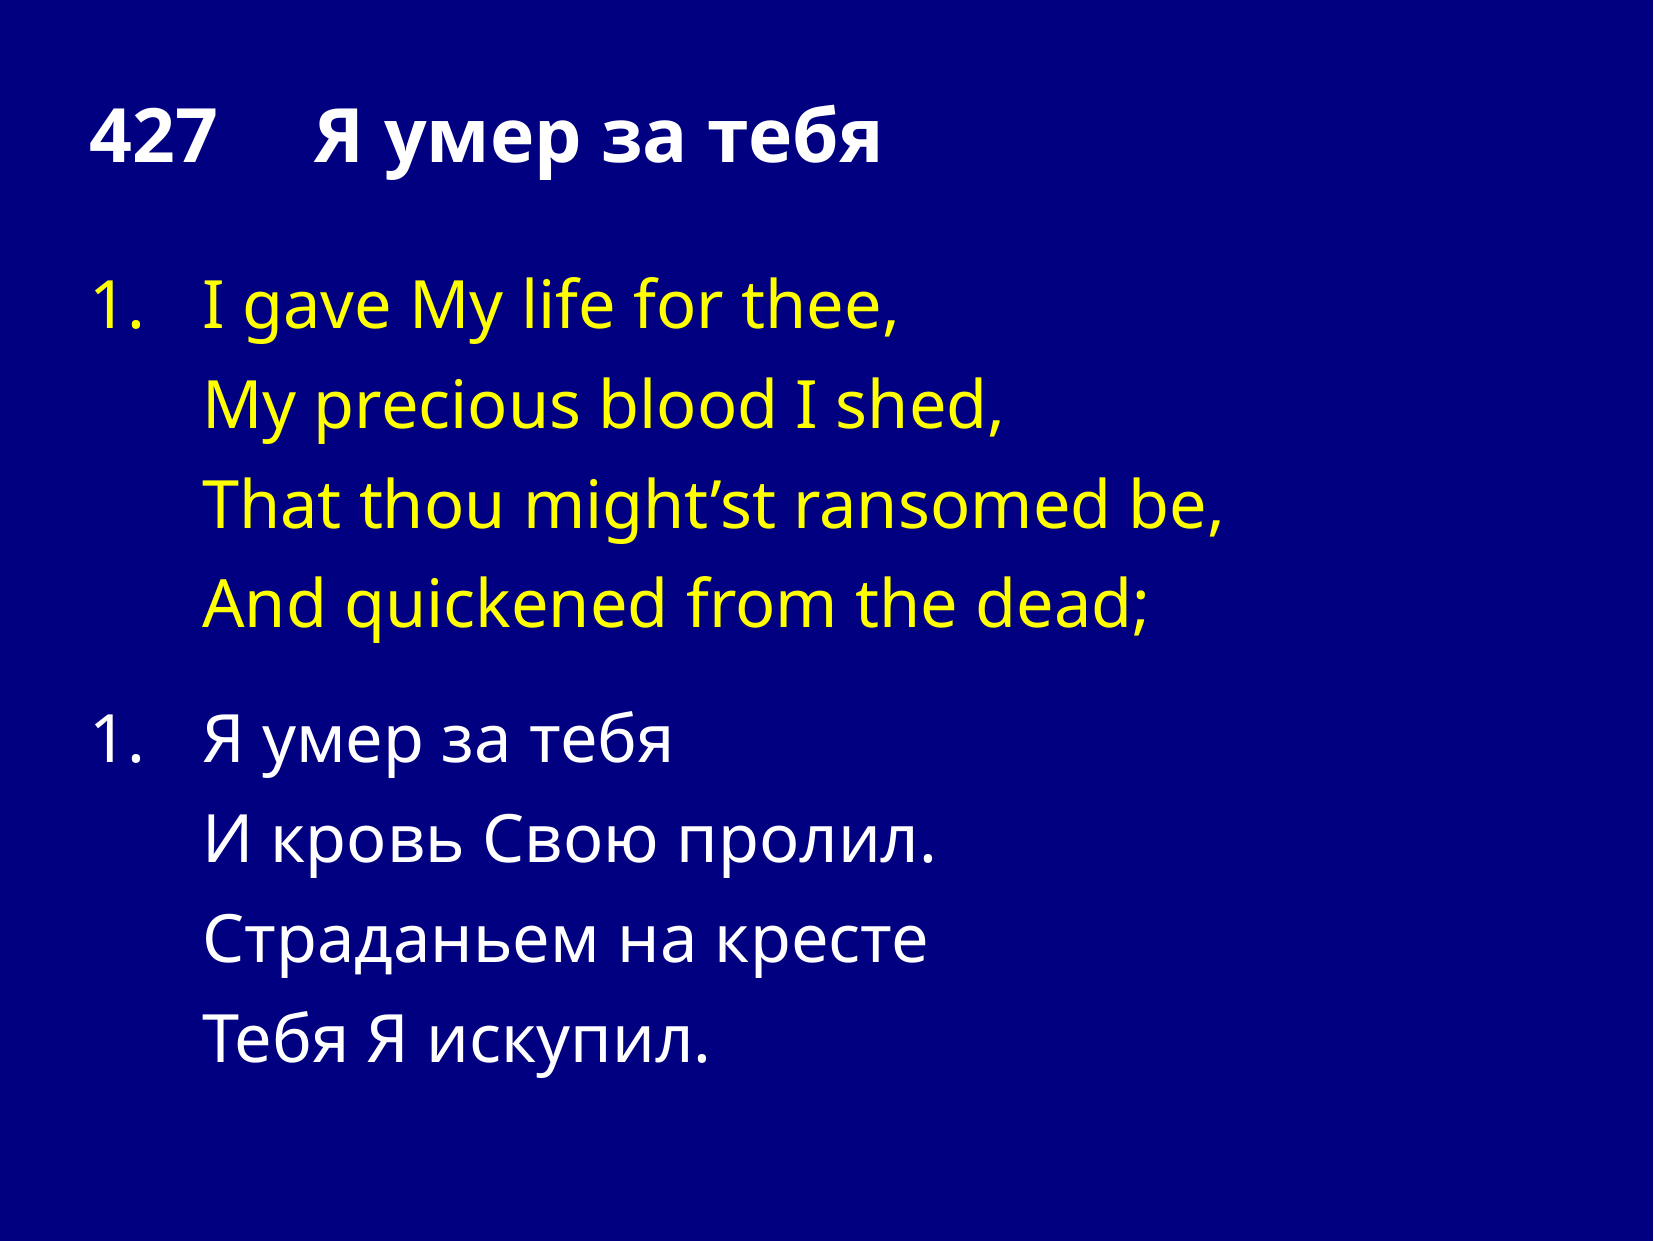

427	Я умер за тебя
1.	I gave My life for thee,
	My precious blood I shed,
	That thou might’st ransomed be,
	And quickened from the dead;
1.	Я умер за тебя
	И кровь Свою пролил.
	Страданьем на кресте
	Тебя Я искупил.